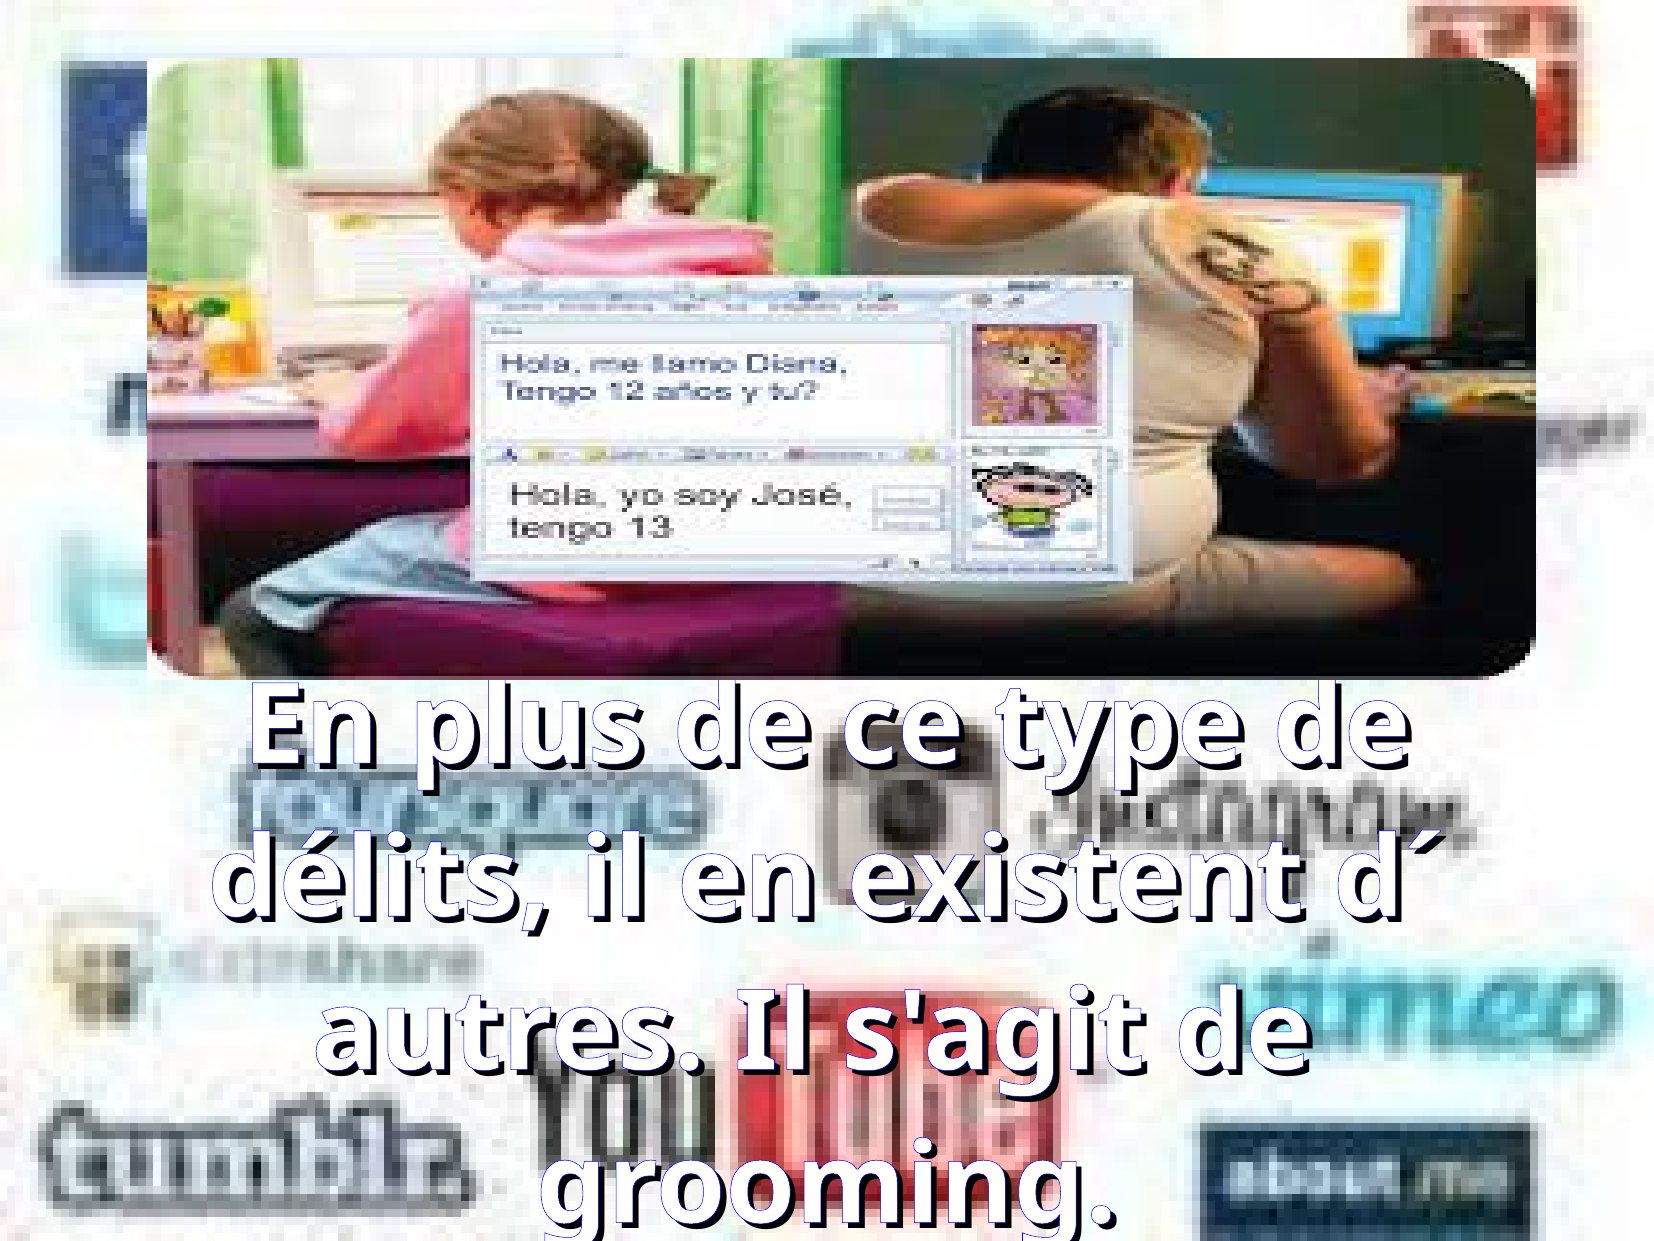

# En plus de ce type de délits, il en existent d´ autres. Il s'agit de grooming.